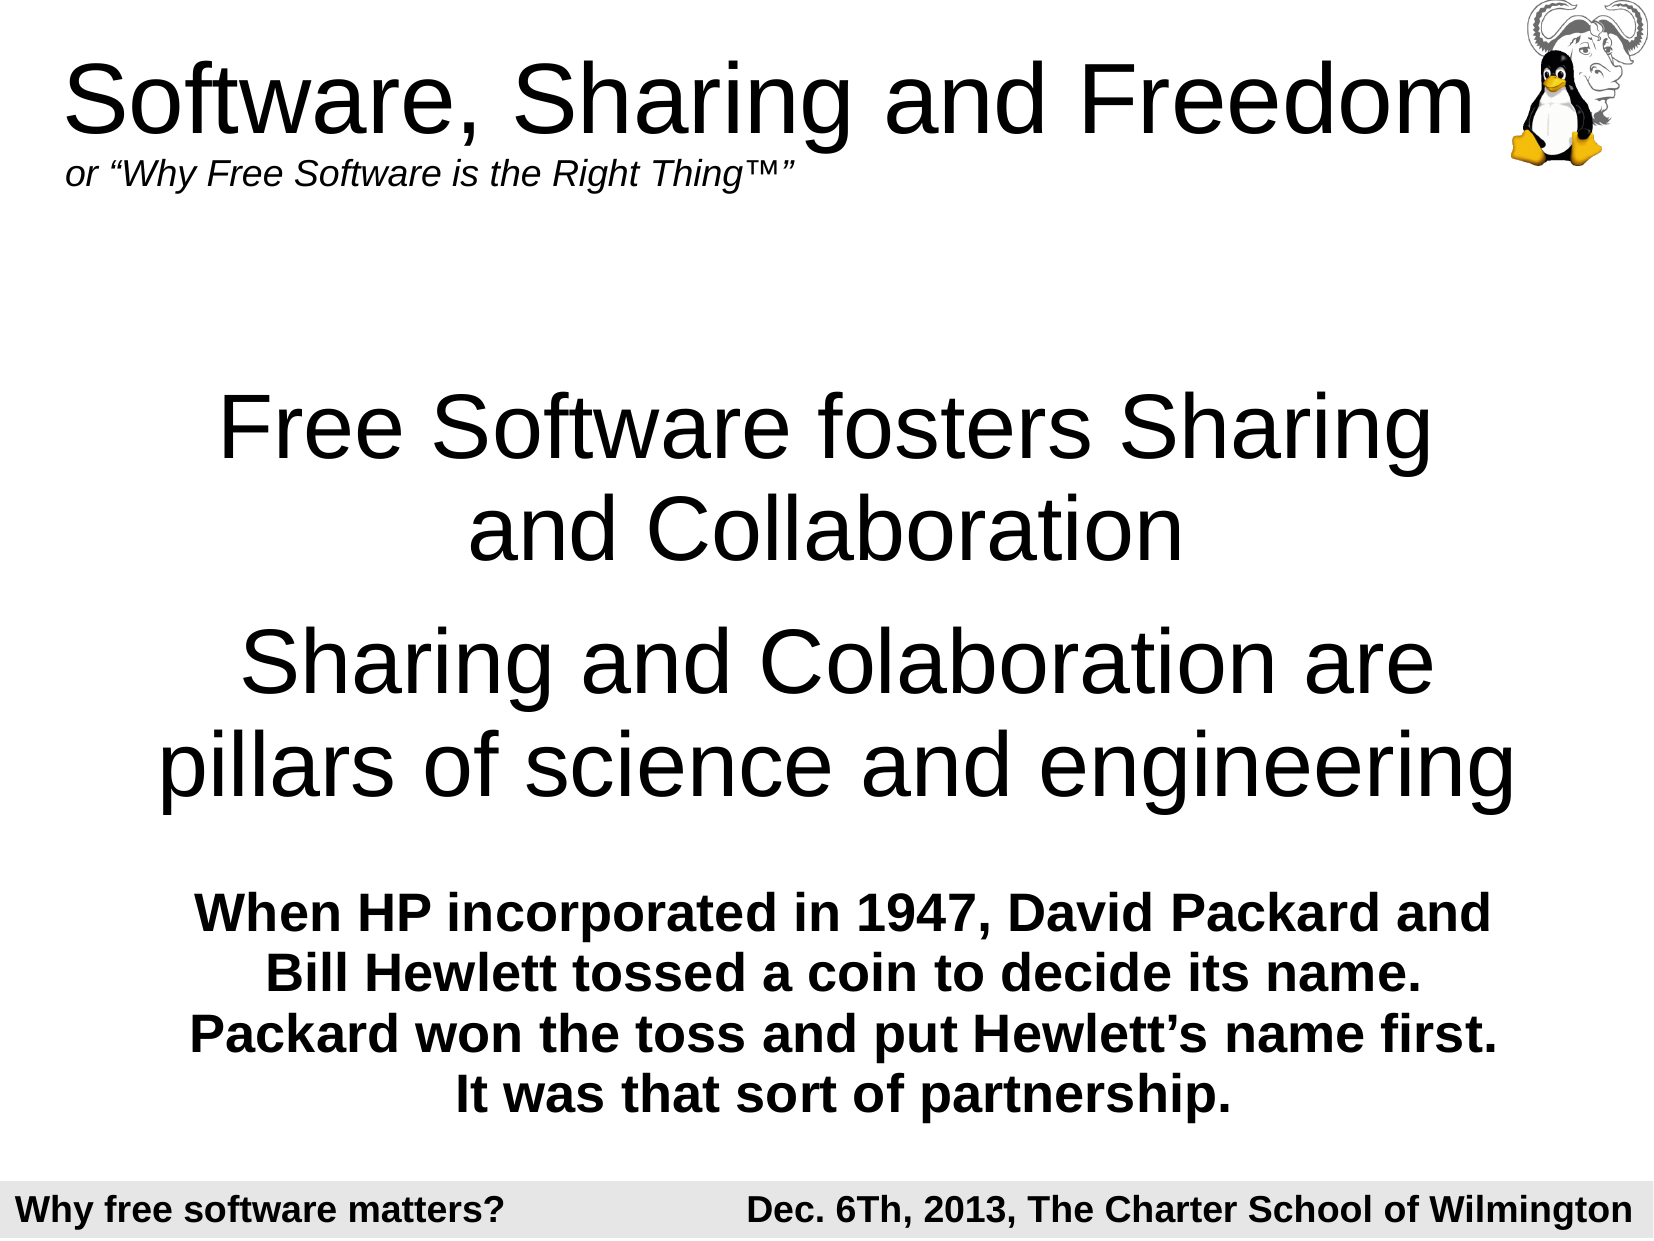

Software, Sharing and Freedom
or “Why Free Software is the Right Thing™”
Free Software fosters Sharing and Collaboration
Sharing and Colaboration are pillars of science and engineering
When HP incorporated in 1947, David Packard and Bill Hewlett tossed a coin to decide its name. Packard won the toss and put Hewlett’s name first. It was that sort of partnership.
Why free software matters? Dec. 6Th, 2013, The Charter School of Wilmington